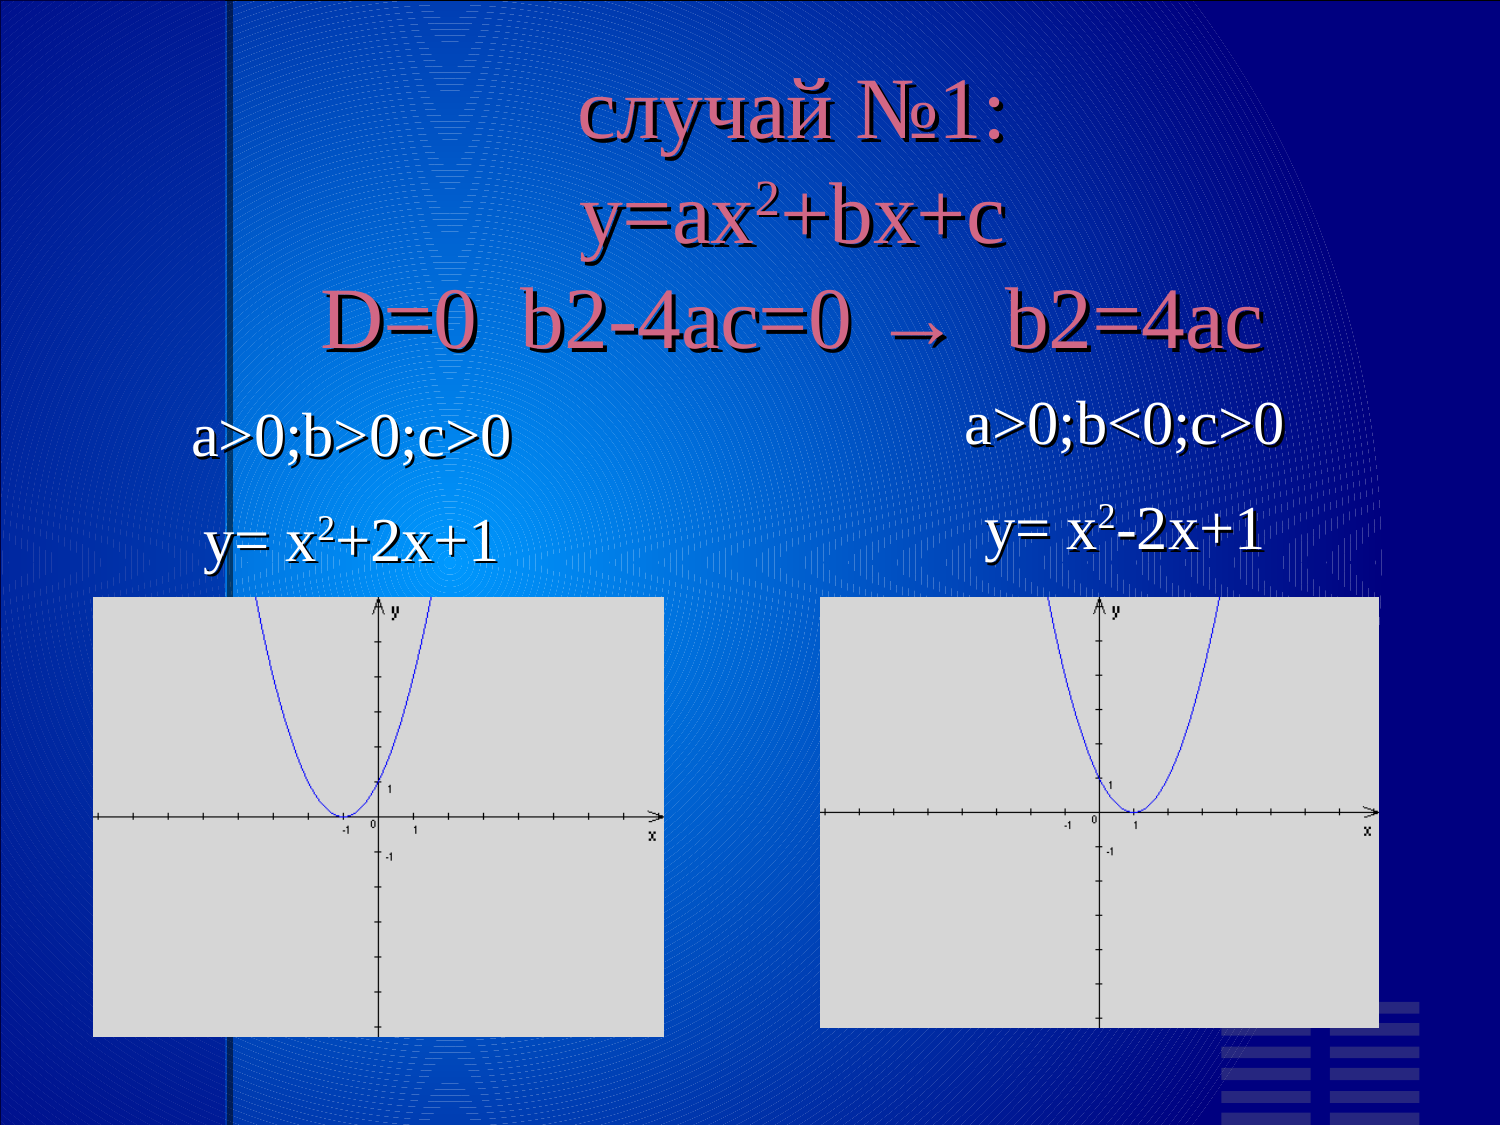

# случай №1: y=aх2+bx+c D=0 b2-4ac=0 → b2=4ac
a>0;b<0;c>0
y= х2-2x+1
a>0;b>0;c>0
y= х2+2x+1